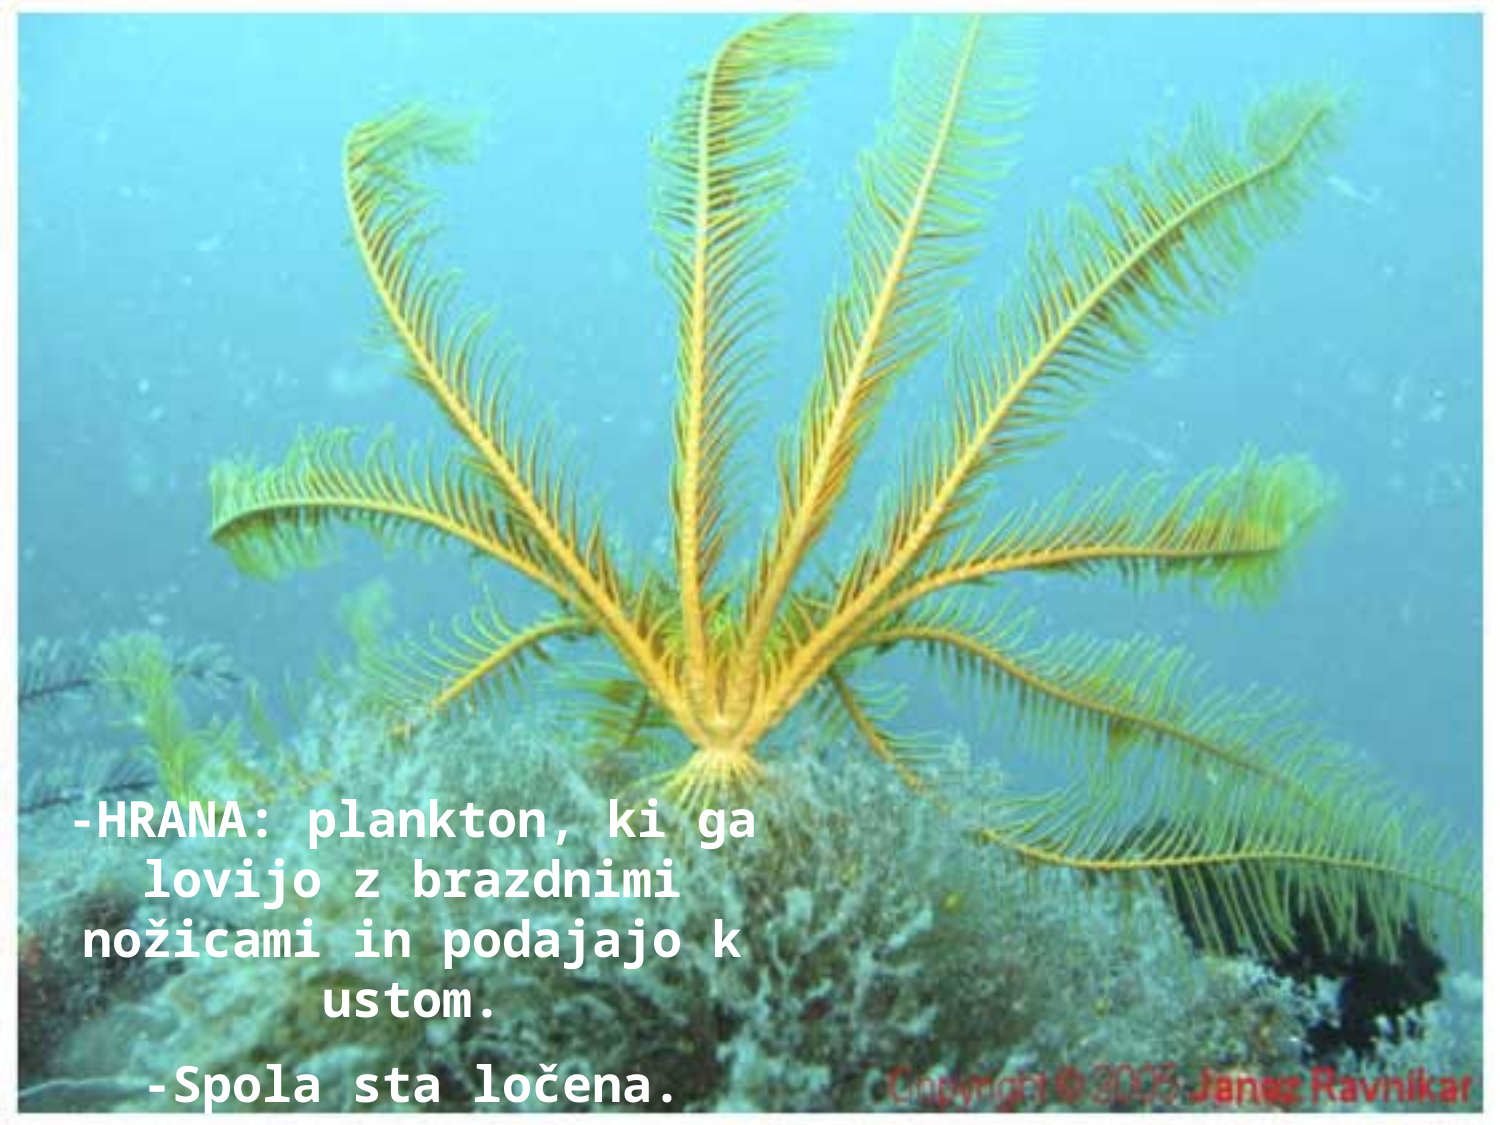

-HRANA: plankton, ki ga lovijo z brazdnimi nožicami in podajajo k ustom.
-Spola sta ločena.